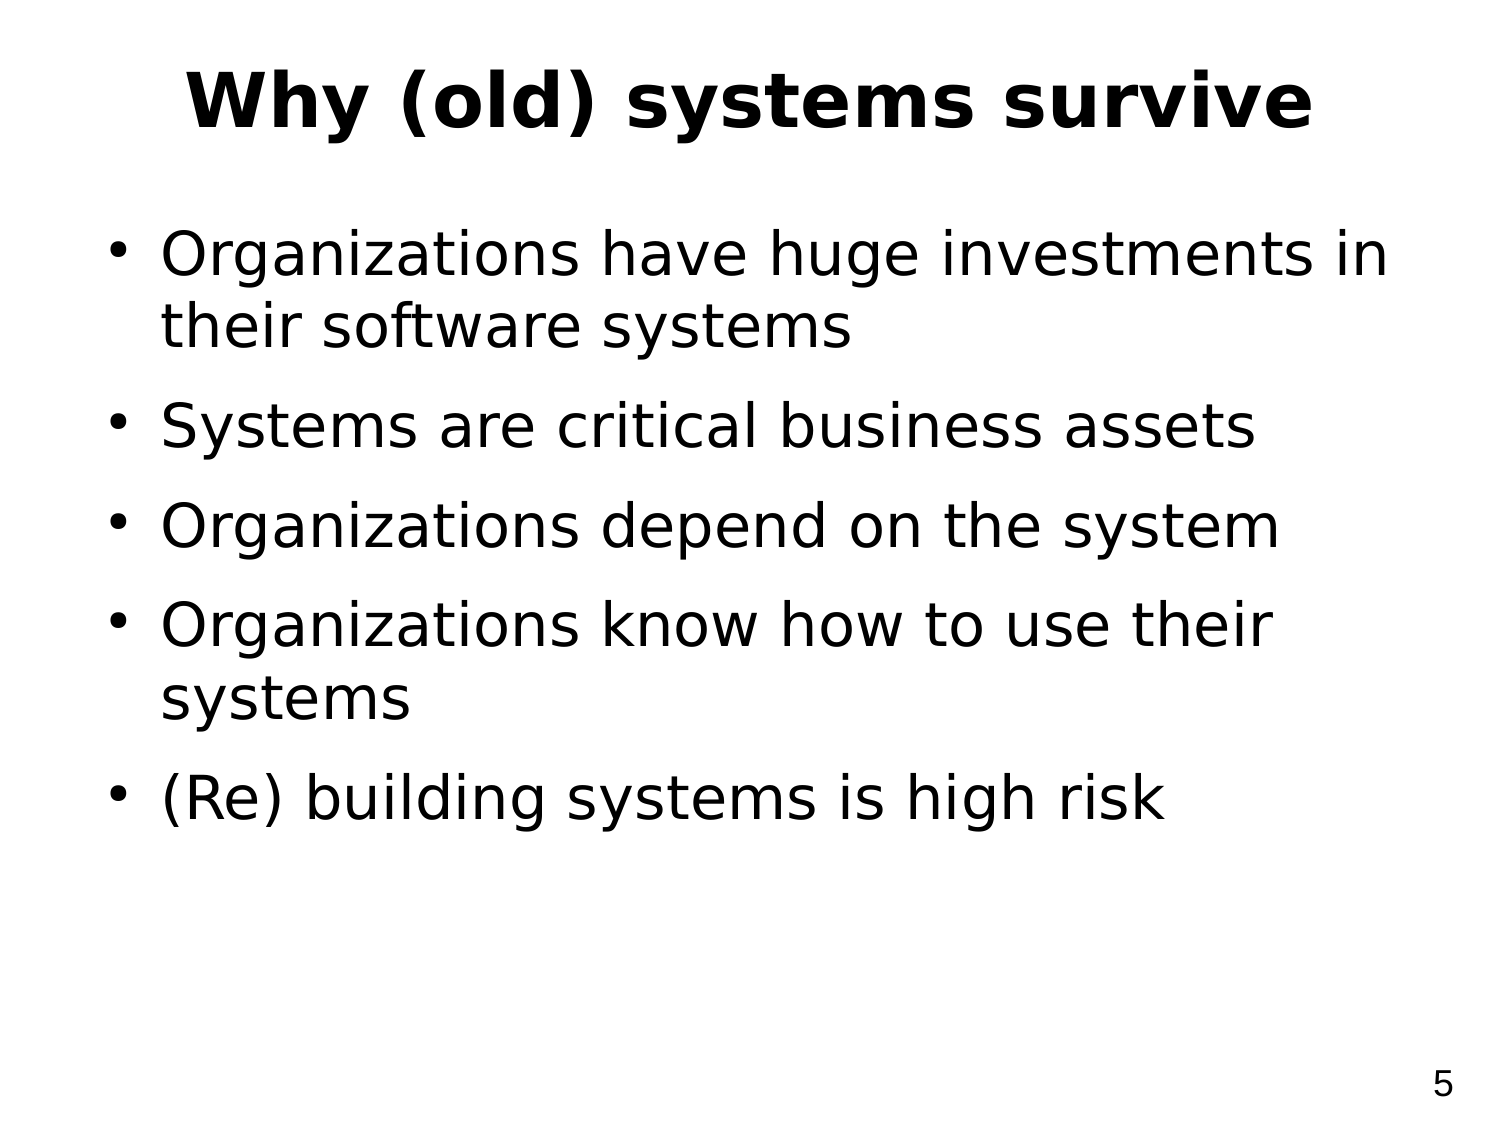

# Why (old) systems survive
Organizations have huge investments in their software systems
Systems are critical business assets
Organizations depend on the system
Organizations know how to use their systems
(Re) building systems is high risk